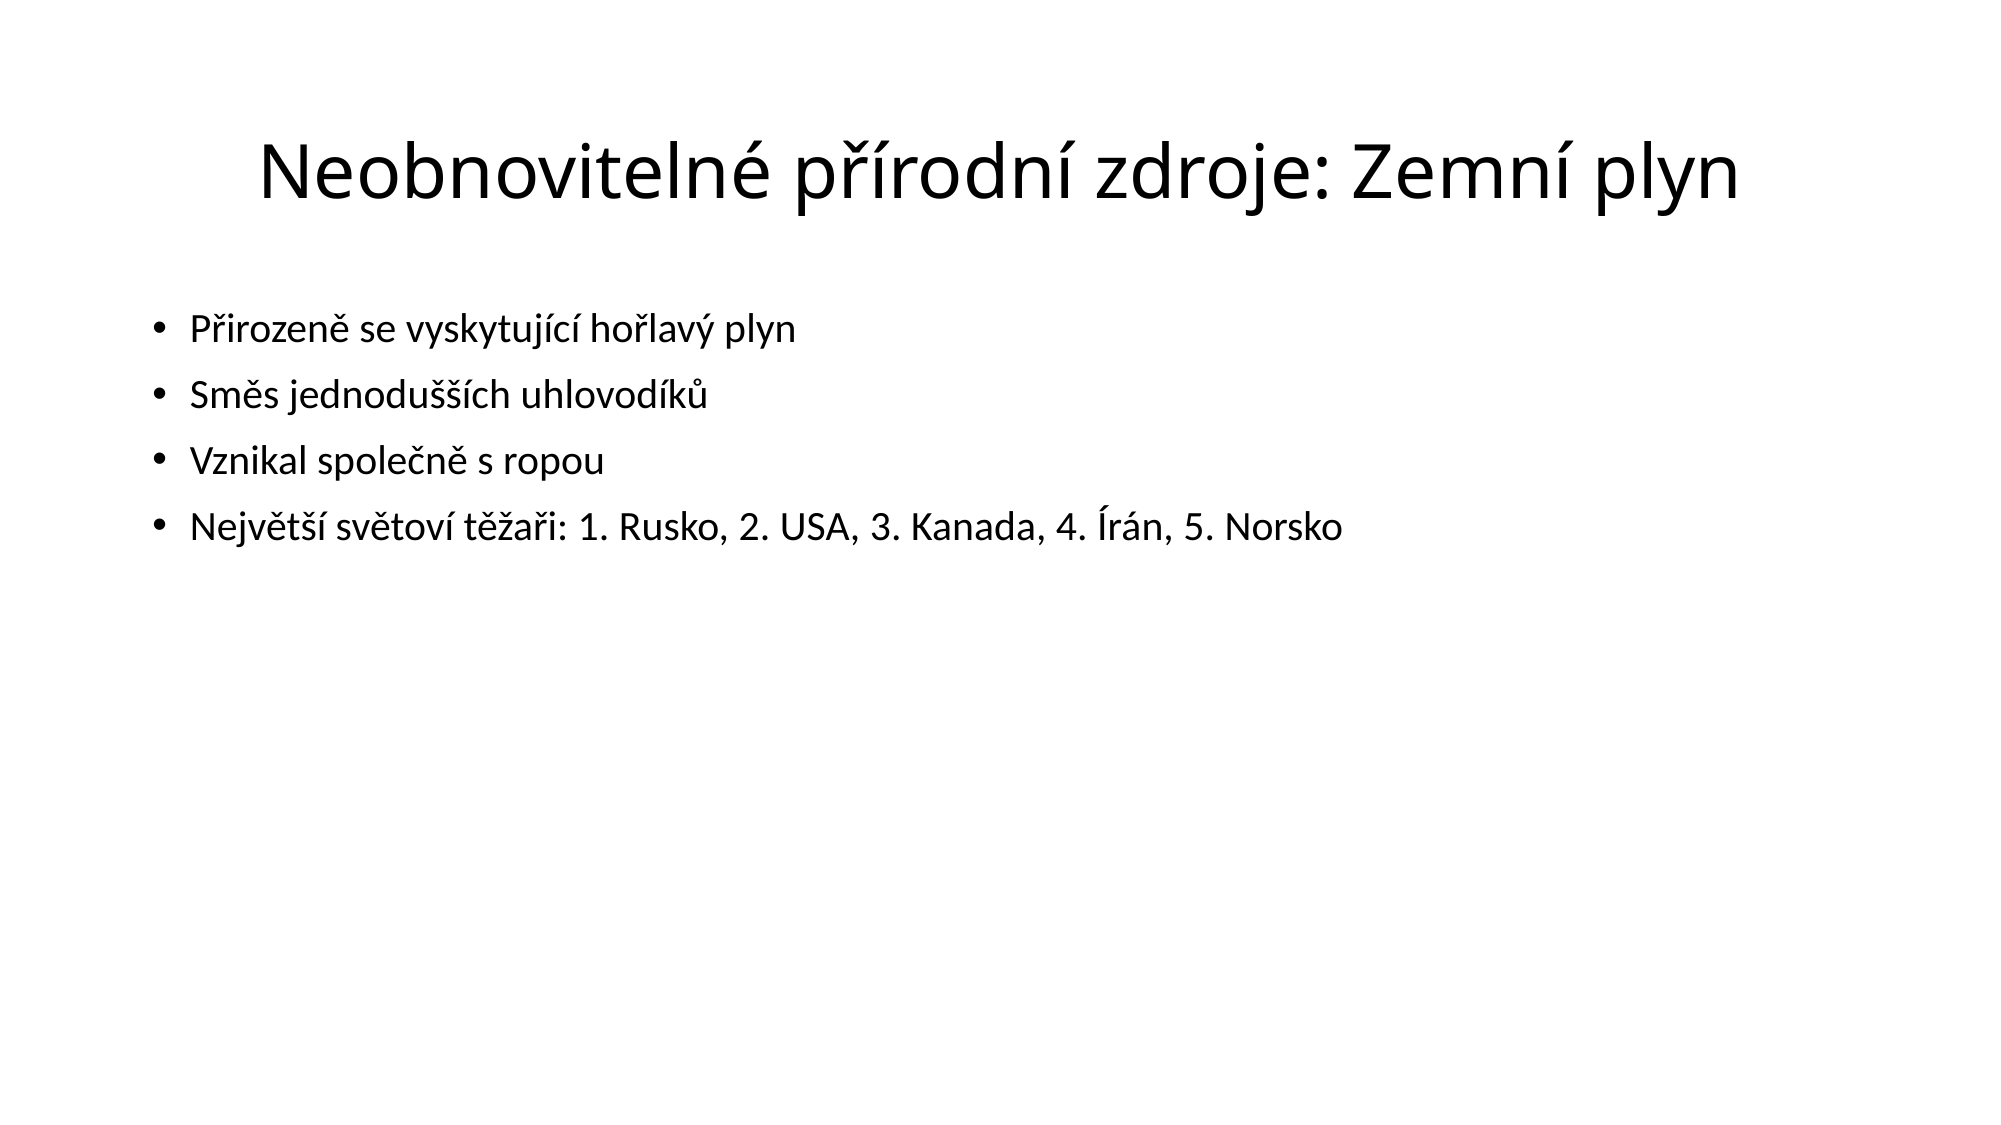

# Neobnovitelné přírodní zdroje: Zemní plyn
Přirozeně se vyskytující hořlavý plyn
Směs jednodušších uhlovodíků
Vznikal společně s ropou
Největší světoví těžaři: 1. Rusko, 2. USA, 3. Kanada, 4. Írán, 5. Norsko